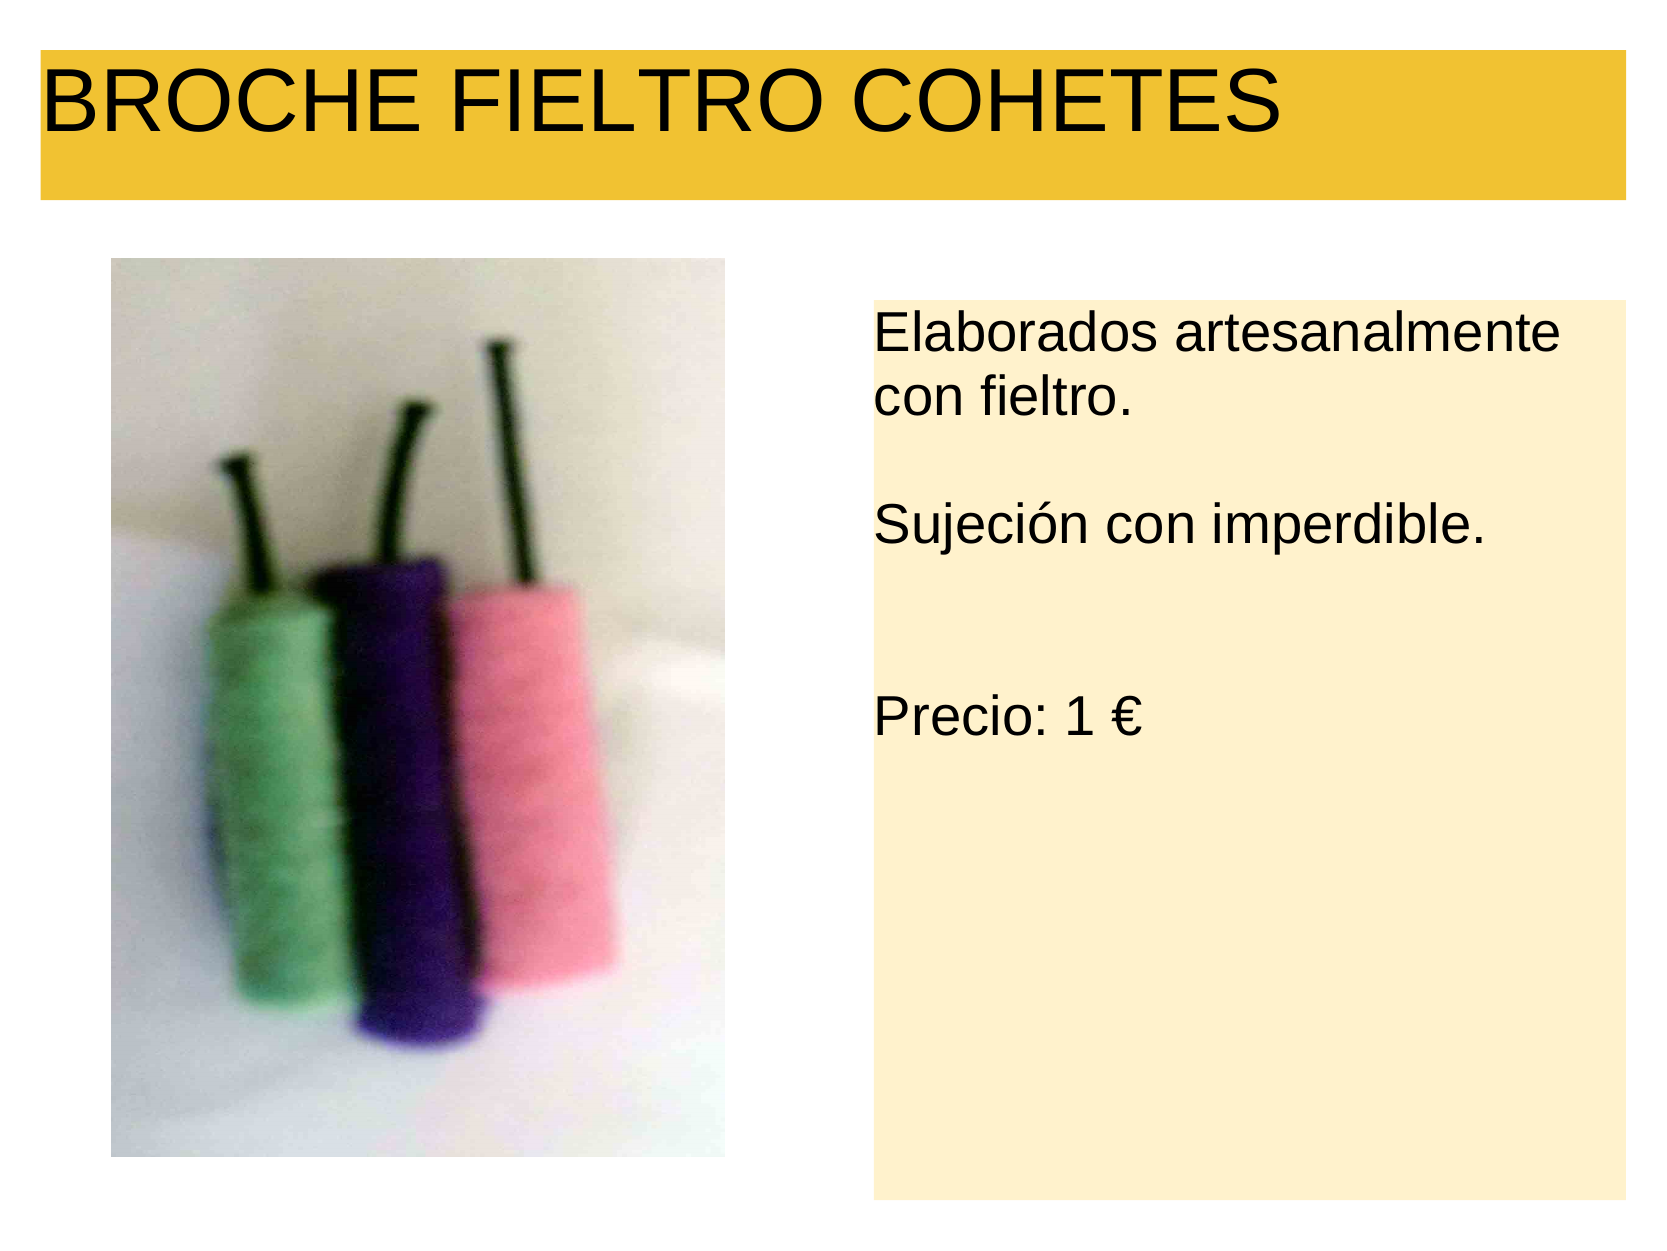

# BROCHE FIELTRO COHETES
Elaborados artesanalmente con fieltro.
Sujeción con imperdible.
Precio: 1 €